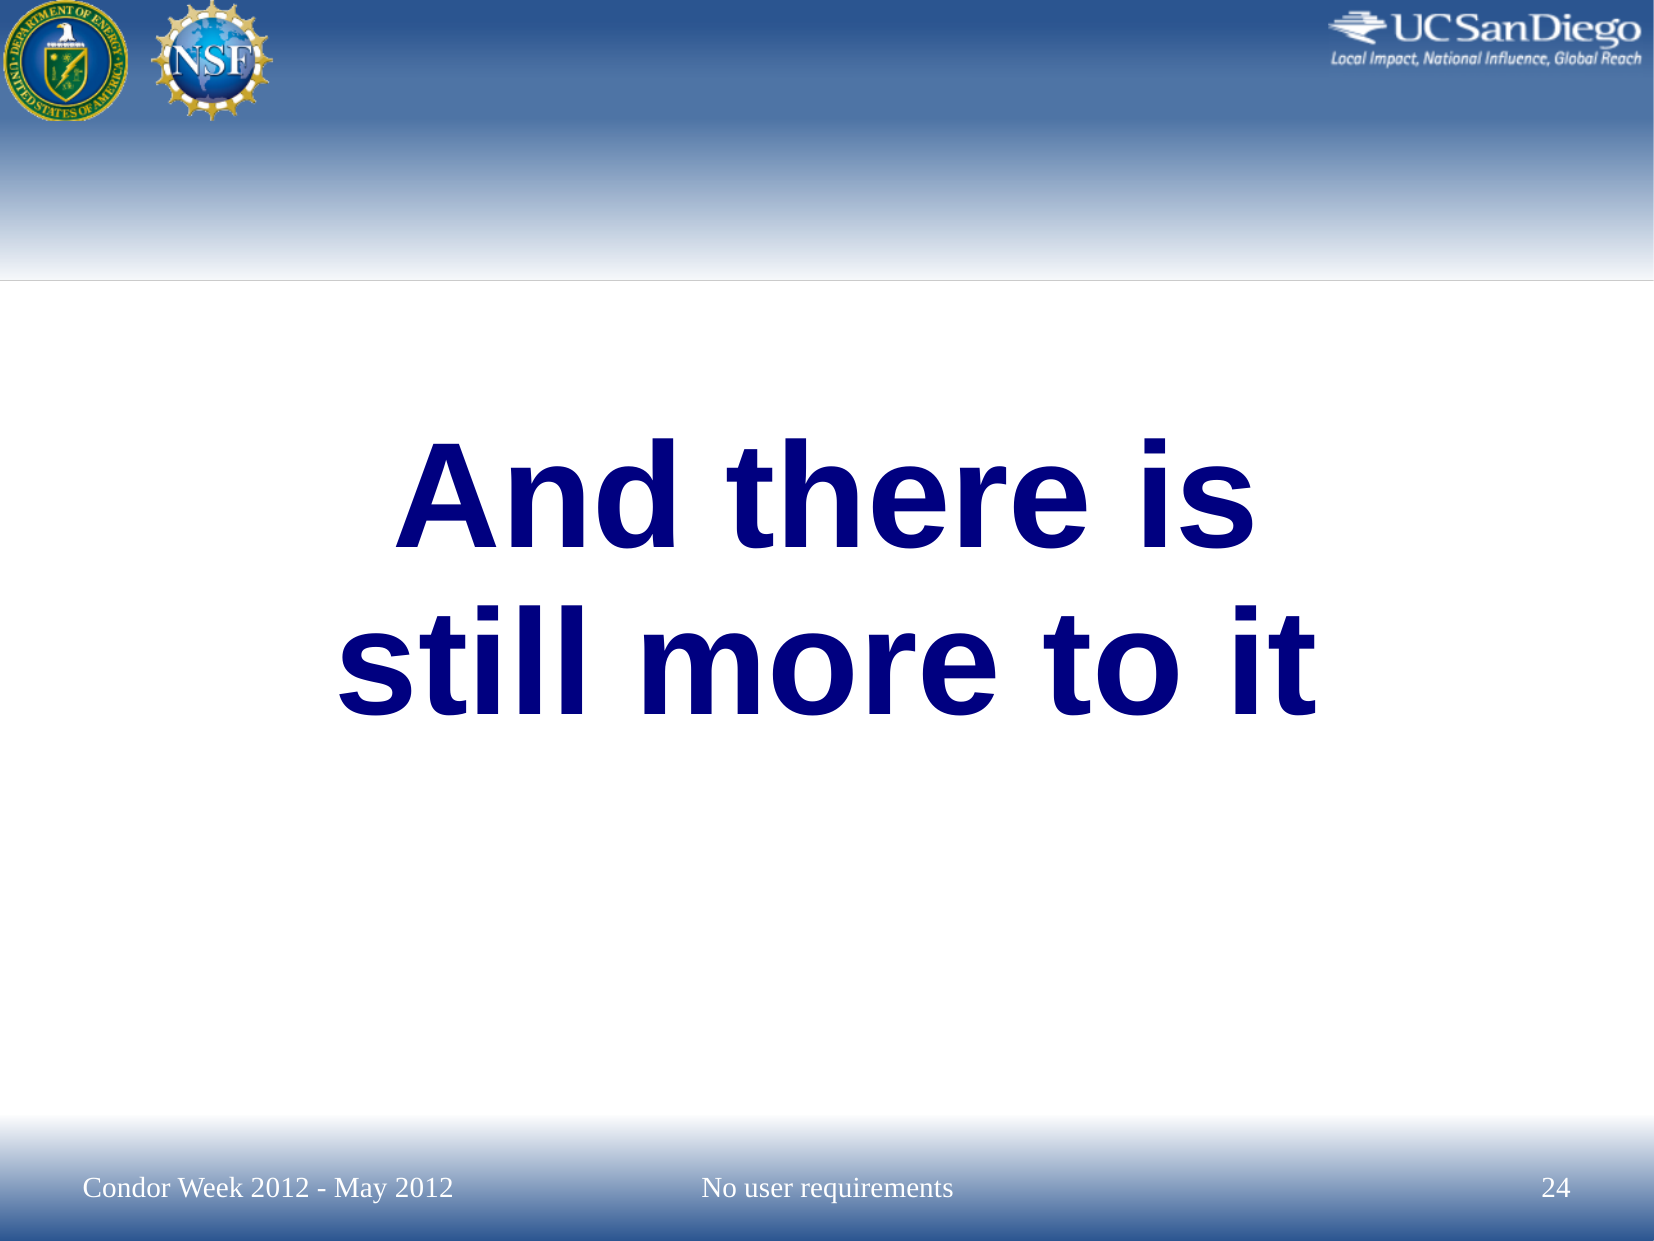

# And there is still more to it
Condor Week 2012 - May 2012
No user requirements
24